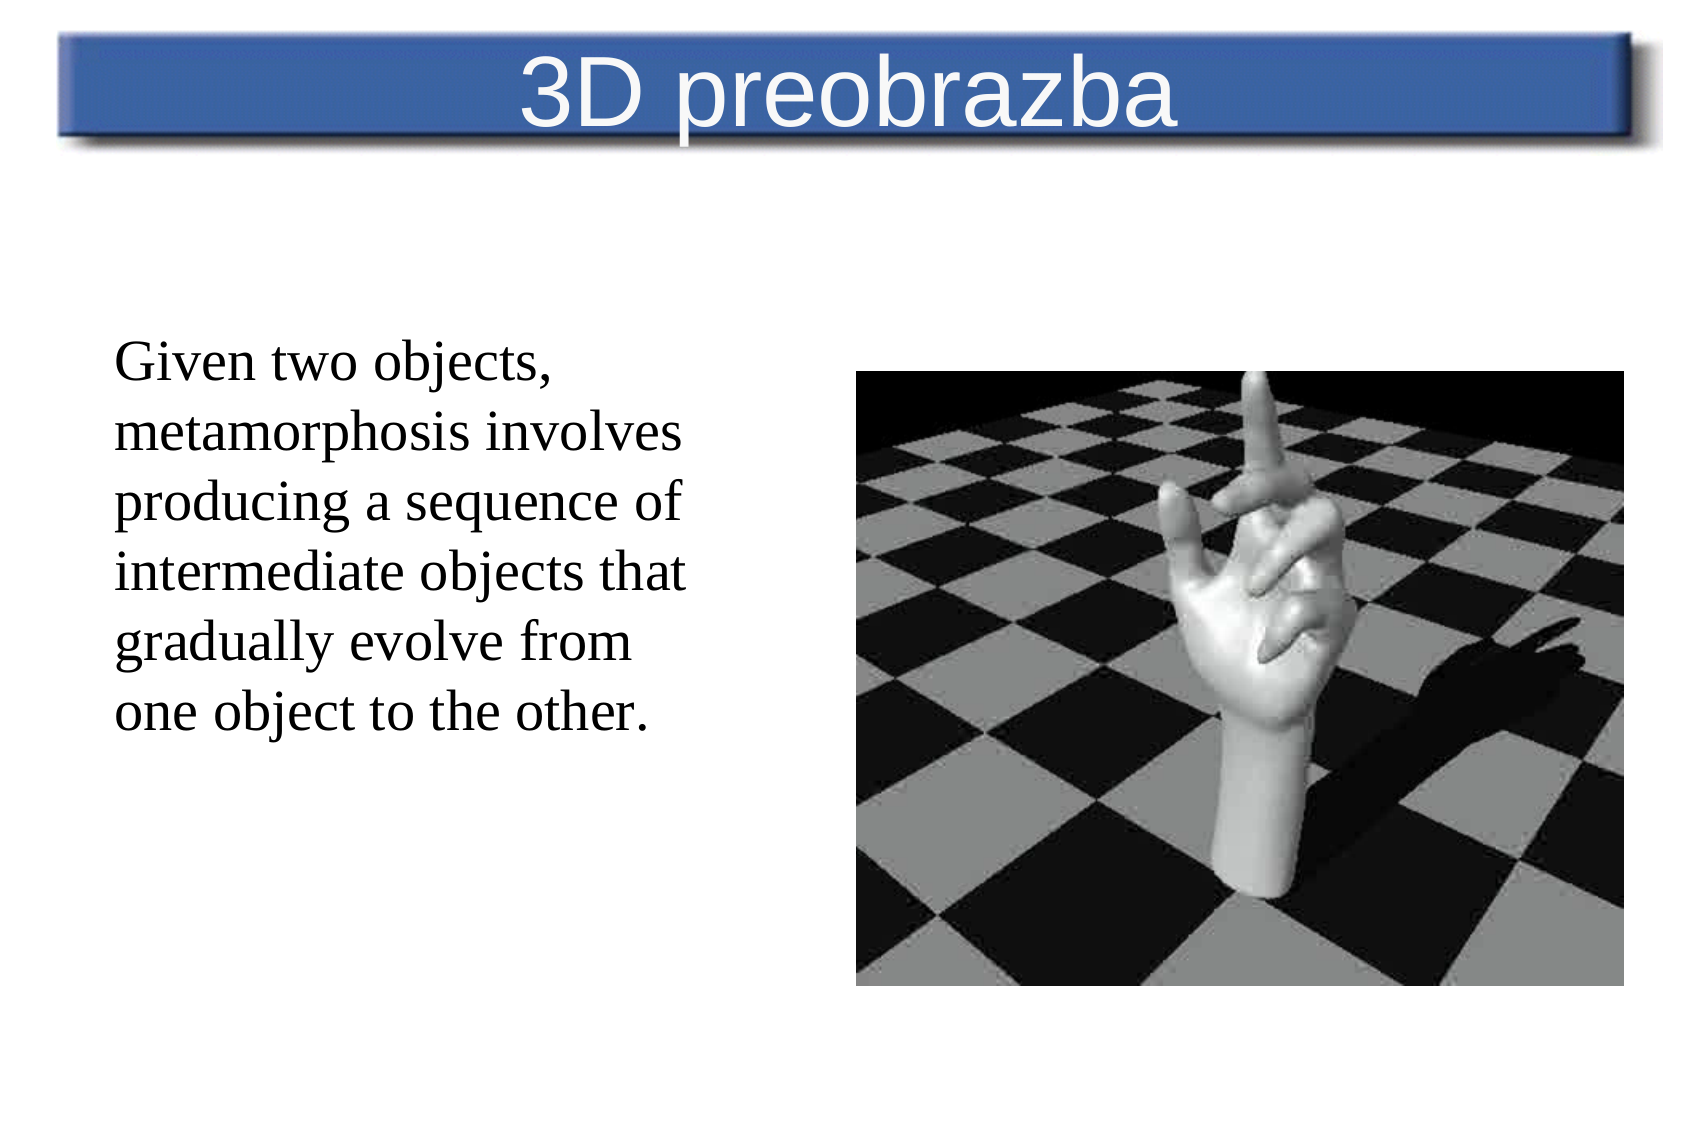

# 3D preobrazba
Given two objects, metamorphosis involves producing a sequence of intermediate objects that gradually evolve from one object to the other.